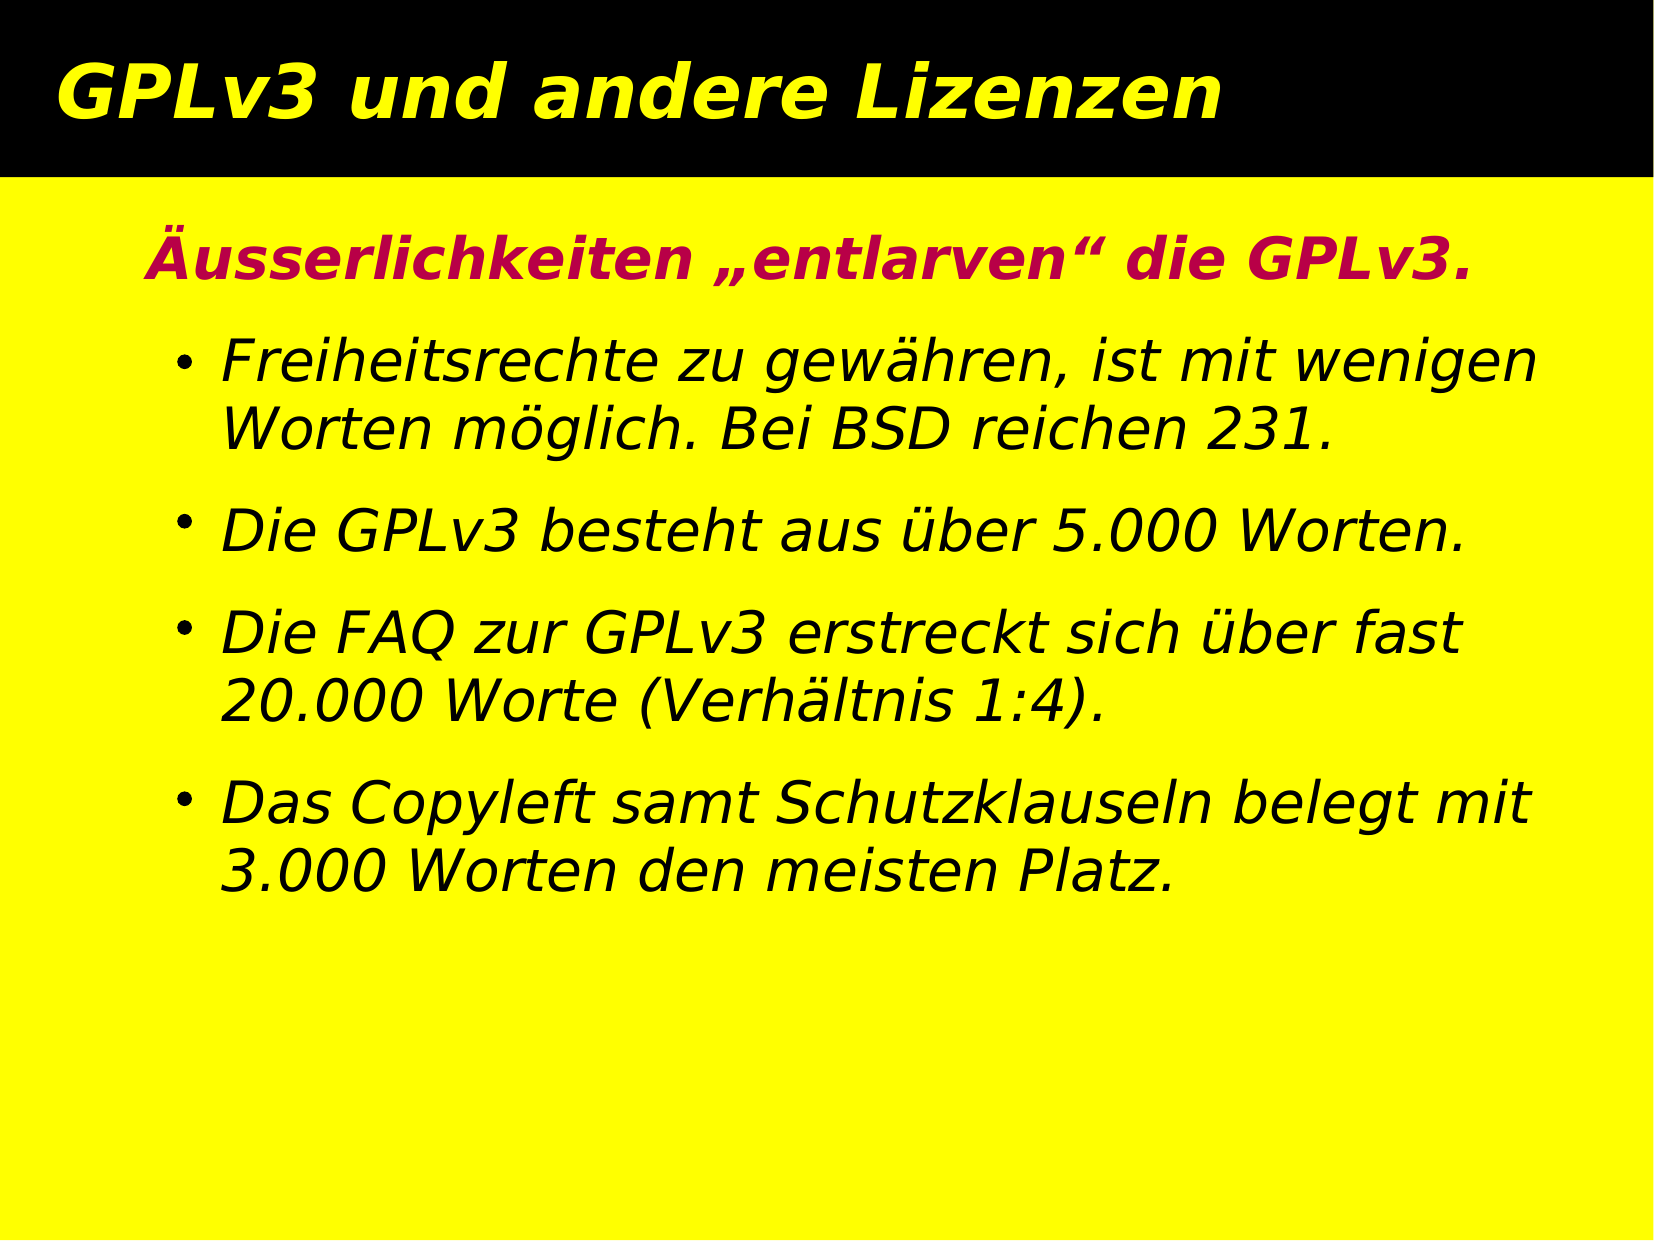

GPLv3 und andere Lizenzen
Äusserlichkeiten „entlarven“ die GPLv3.
	Freiheitsrechte zu gewähren, ist mit wenigen
	Worten möglich. Bei BSD reichen 231.
	Die GPLv3 besteht aus über 5.000 Worten.
	Die FAQ zur GPLv3 erstreckt sich über fast
	20.000 Worte (Verhältnis 1:4).
	Das Copyleft samt Schutzklauseln belegt mit
	3.000 Worten den meisten Platz.